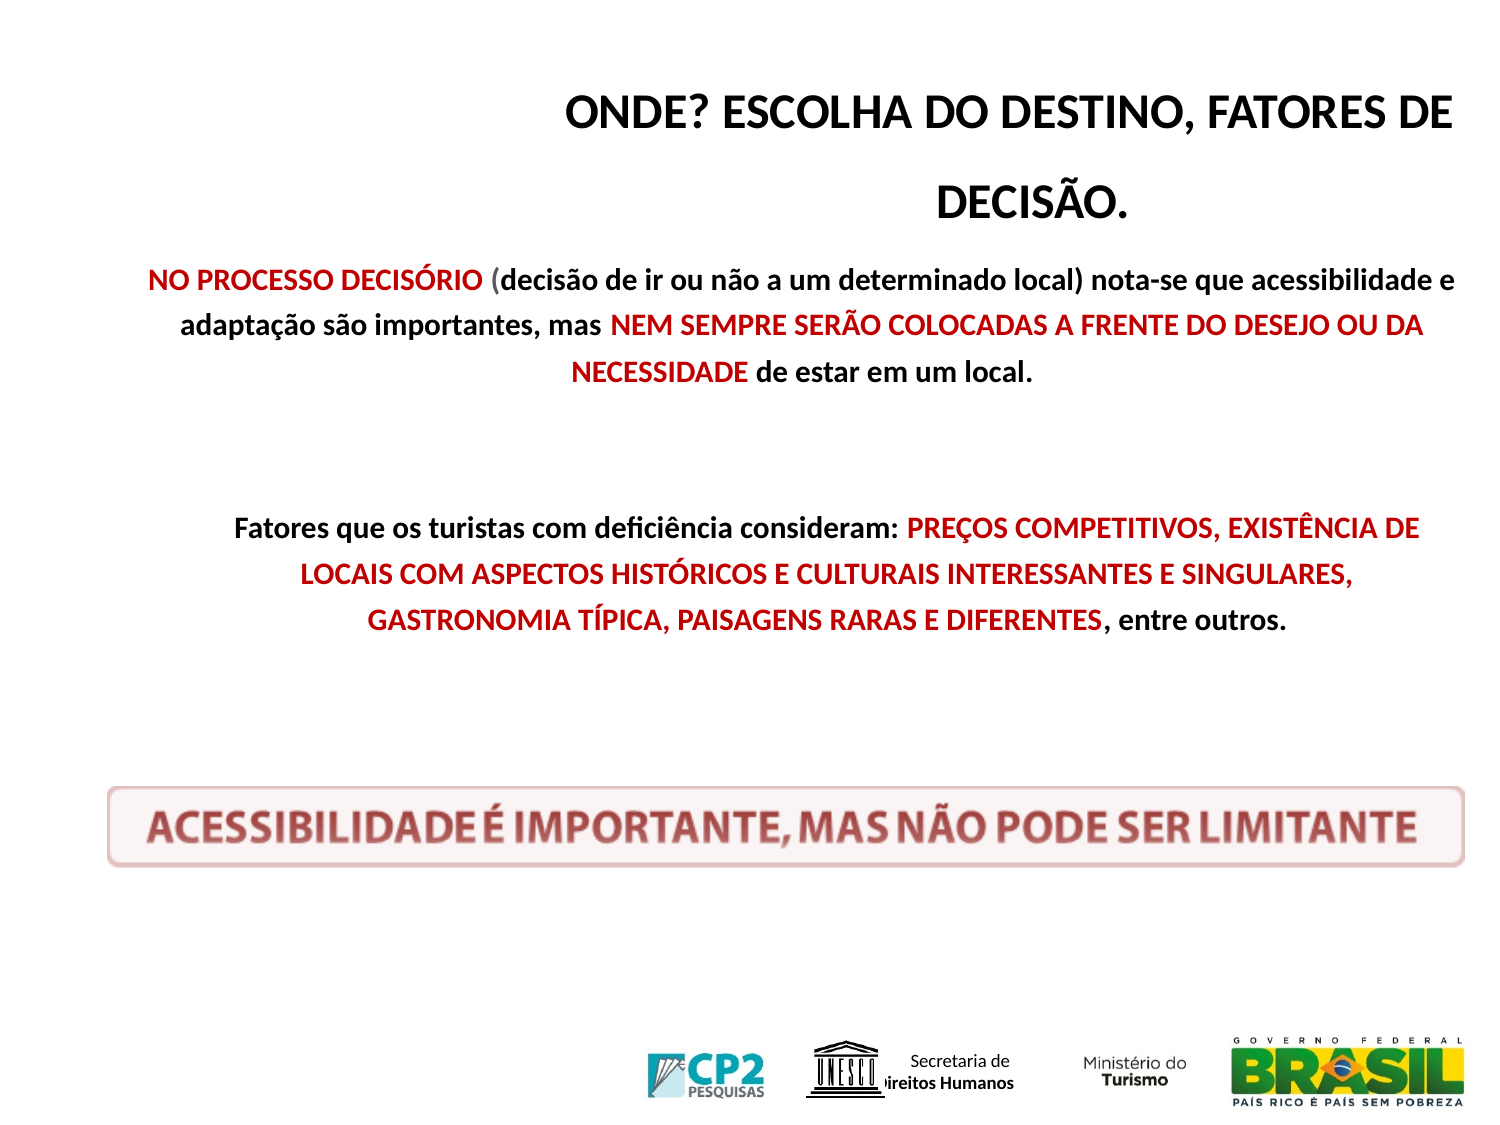

ONDE? Escolha do destino, fatores de decisão.
No processo decisório (decisão de ir ou não a um determinado local) nota-se que acessibilidade e adaptação são importantes, mas nem sempre serão colocadas a frente do desejo ou da necessidade de estar em um local.
Fatores que os turistas com deficiência consideram: preços competitivos, existência de locais com aspectos históricos e culturais interessantes e singulares, gastronomia típica, paisagens raras e diferentes, entre outros.